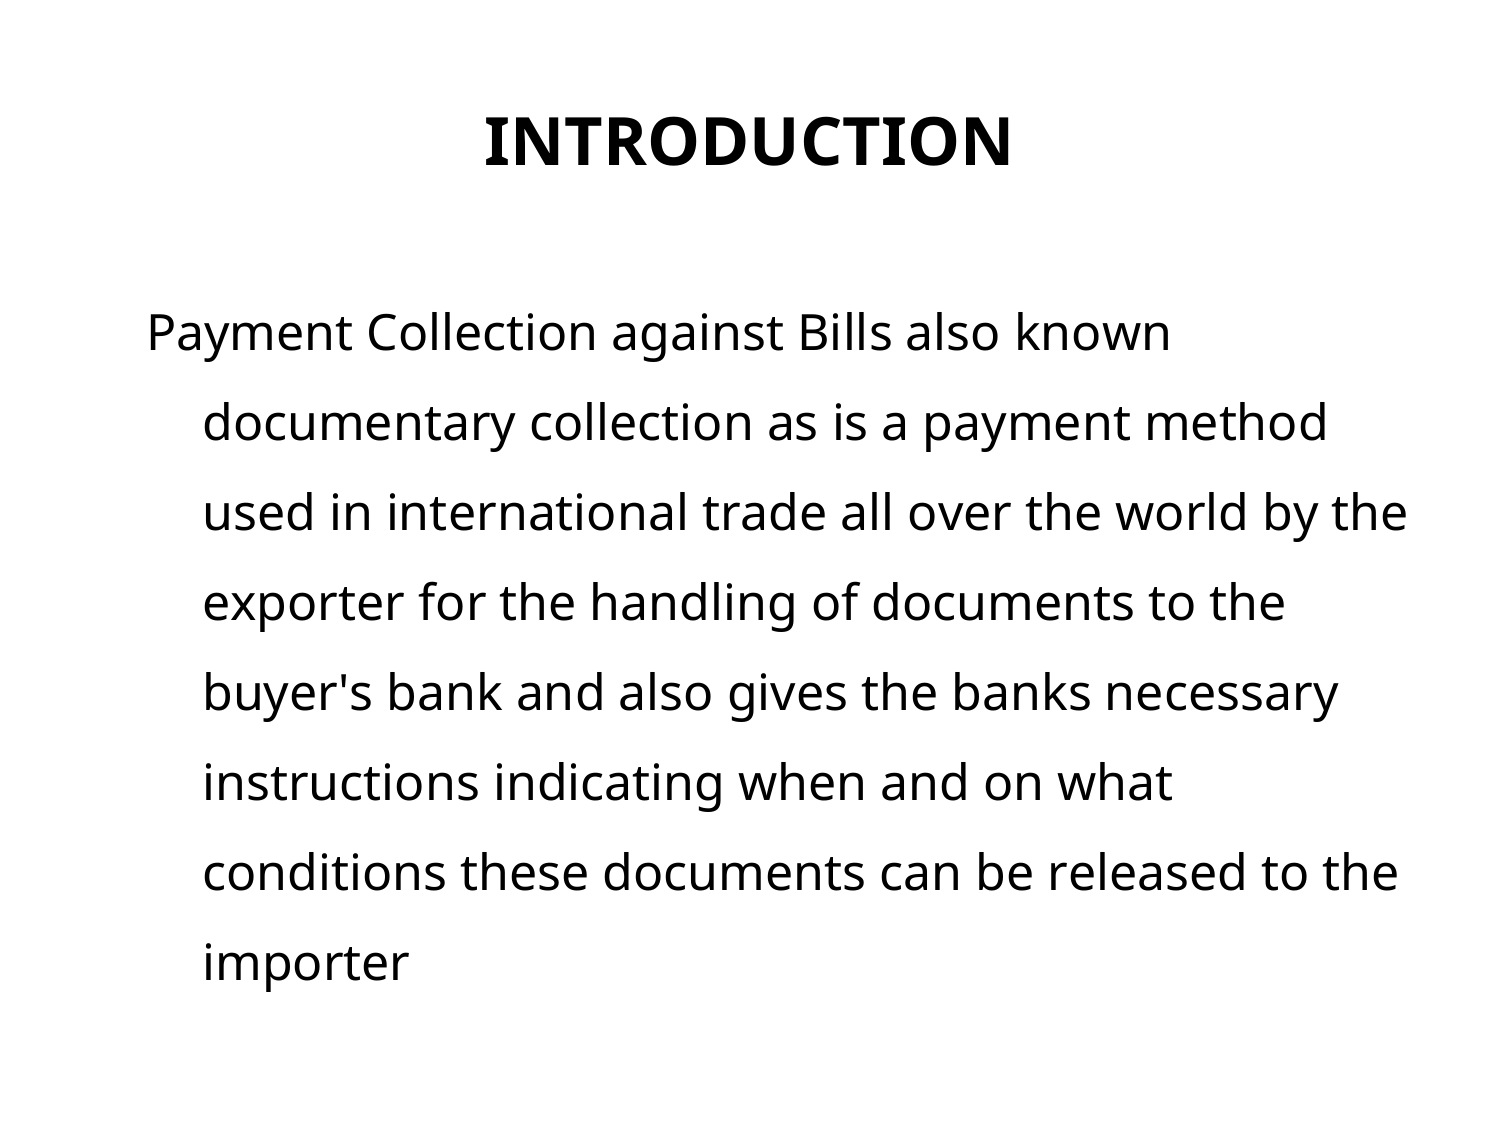

# INTRODUCTION
Payment Collection against Bills also known documentary collection as is a payment method used in international trade all over the world by the exporter for the handling of documents to the buyer's bank and also gives the banks necessary instructions indicating when and on what conditions these documents can be released to the importer